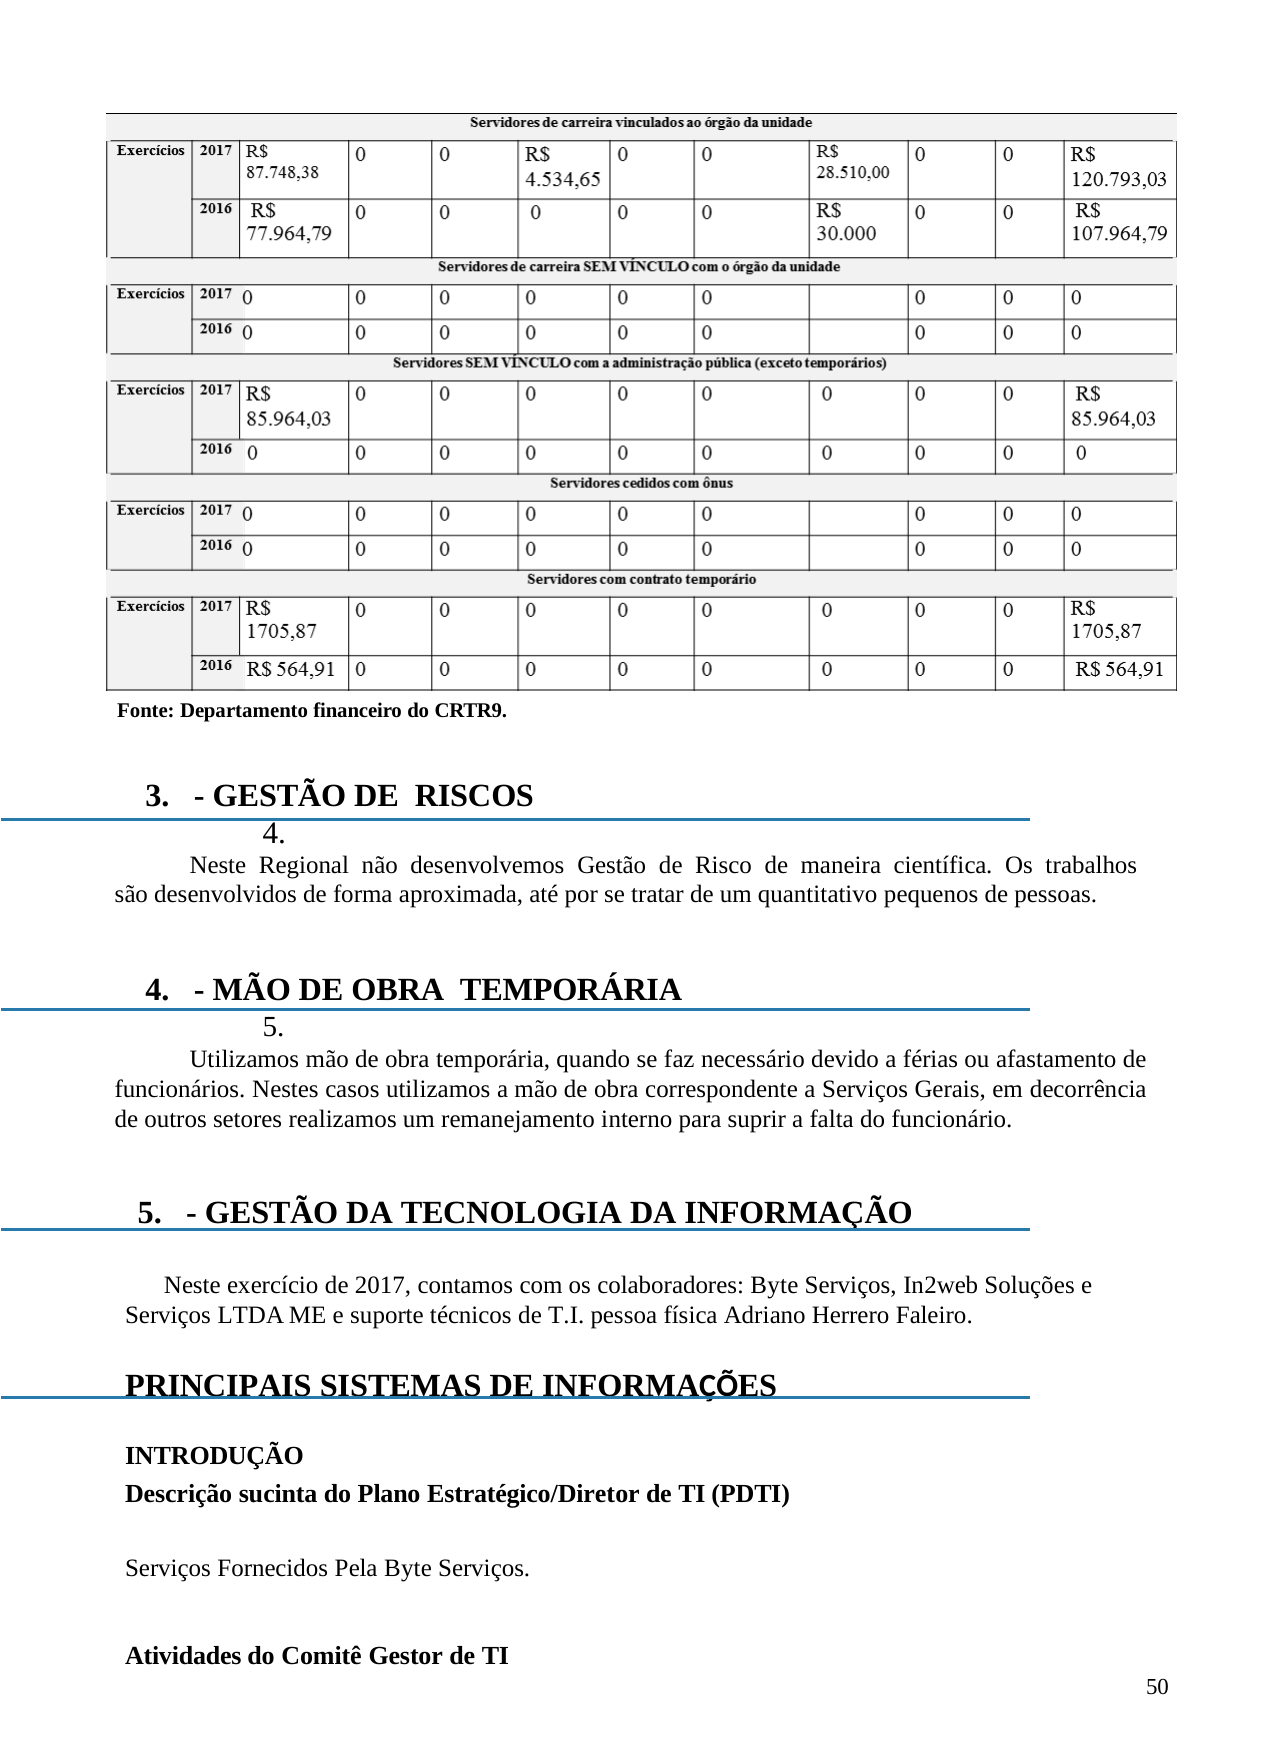

Fonte: Departamento financeiro do CRTR9.
- GESTÃO DE RISCOS
Neste Regional não desenvolvemos Gestão de Risco de maneira científica. Os trabalhos são desenvolvidos de forma aproximada, até por se tratar de um quantitativo pequenos de pessoas.
- MÃO DE OBRA TEMPORÁRIA
Utilizamos mão de obra temporária, quando se faz necessário devido a férias ou afastamento de funcionários. Nestes casos utilizamos a mão de obra correspondente a Serviços Gerais, em decorrência de outros setores realizamos um remanejamento interno para suprir a falta do funcionário.
- GESTÃO DA TECNOLOGIA DA INFORMAÇÃO
Neste exercício de 2017, contamos com os colaboradores: Byte Serviços, In2web Soluções e Serviços LTDA ME e suporte técnicos de T.I. pessoa física Adriano Herrero Faleiro.
PRINCIPAIS SISTEMAS DE INFORMAÇÕES
INTRODUÇÃO
Descrição sucinta do Plano Estratégico/Diretor de TI (PDTI)
Serviços Fornecidos Pela Byte Serviços.
Atividades do Comitê Gestor de TI
50